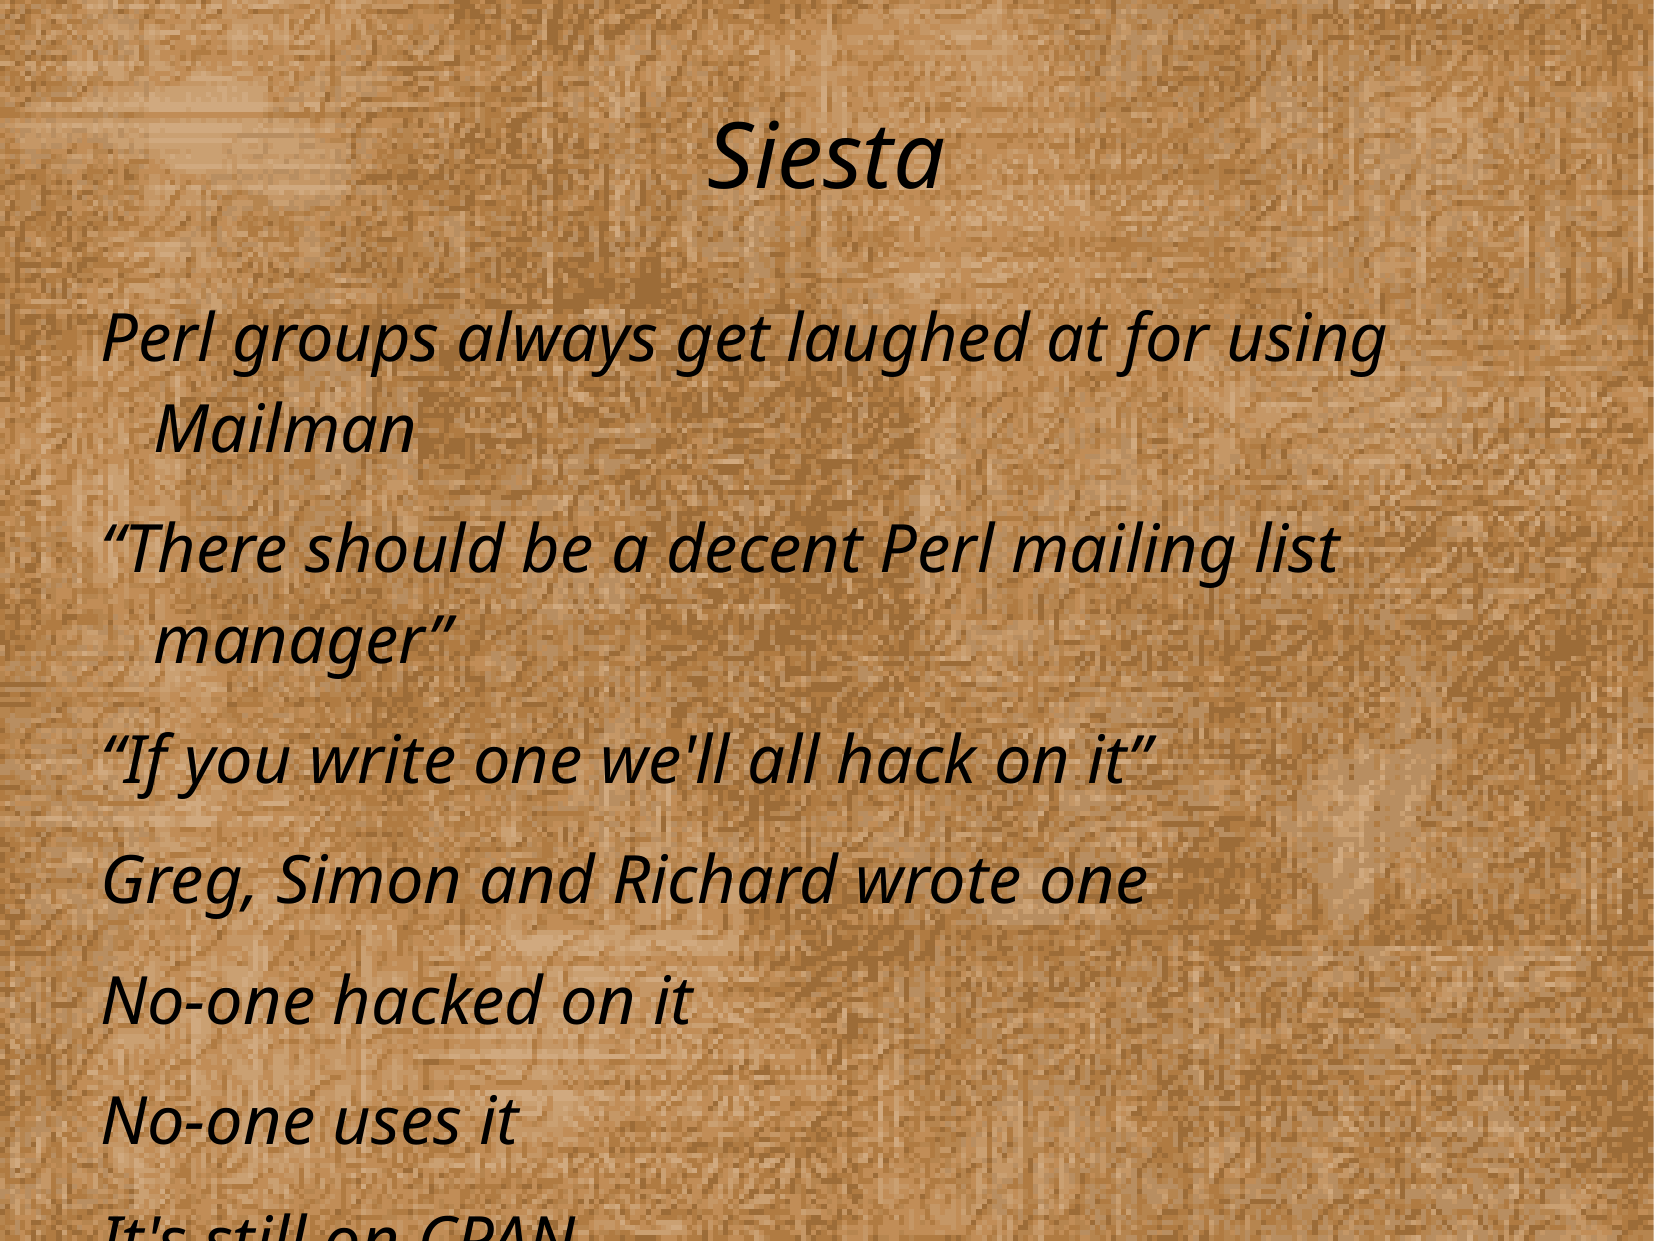

# Siesta
Perl groups always get laughed at for using Mailman
“There should be a decent Perl mailing list manager”
“If you write one we'll all hack on it”
Greg, Simon and Richard wrote one
No-one hacked on it
No-one uses it
It's still on CPAN